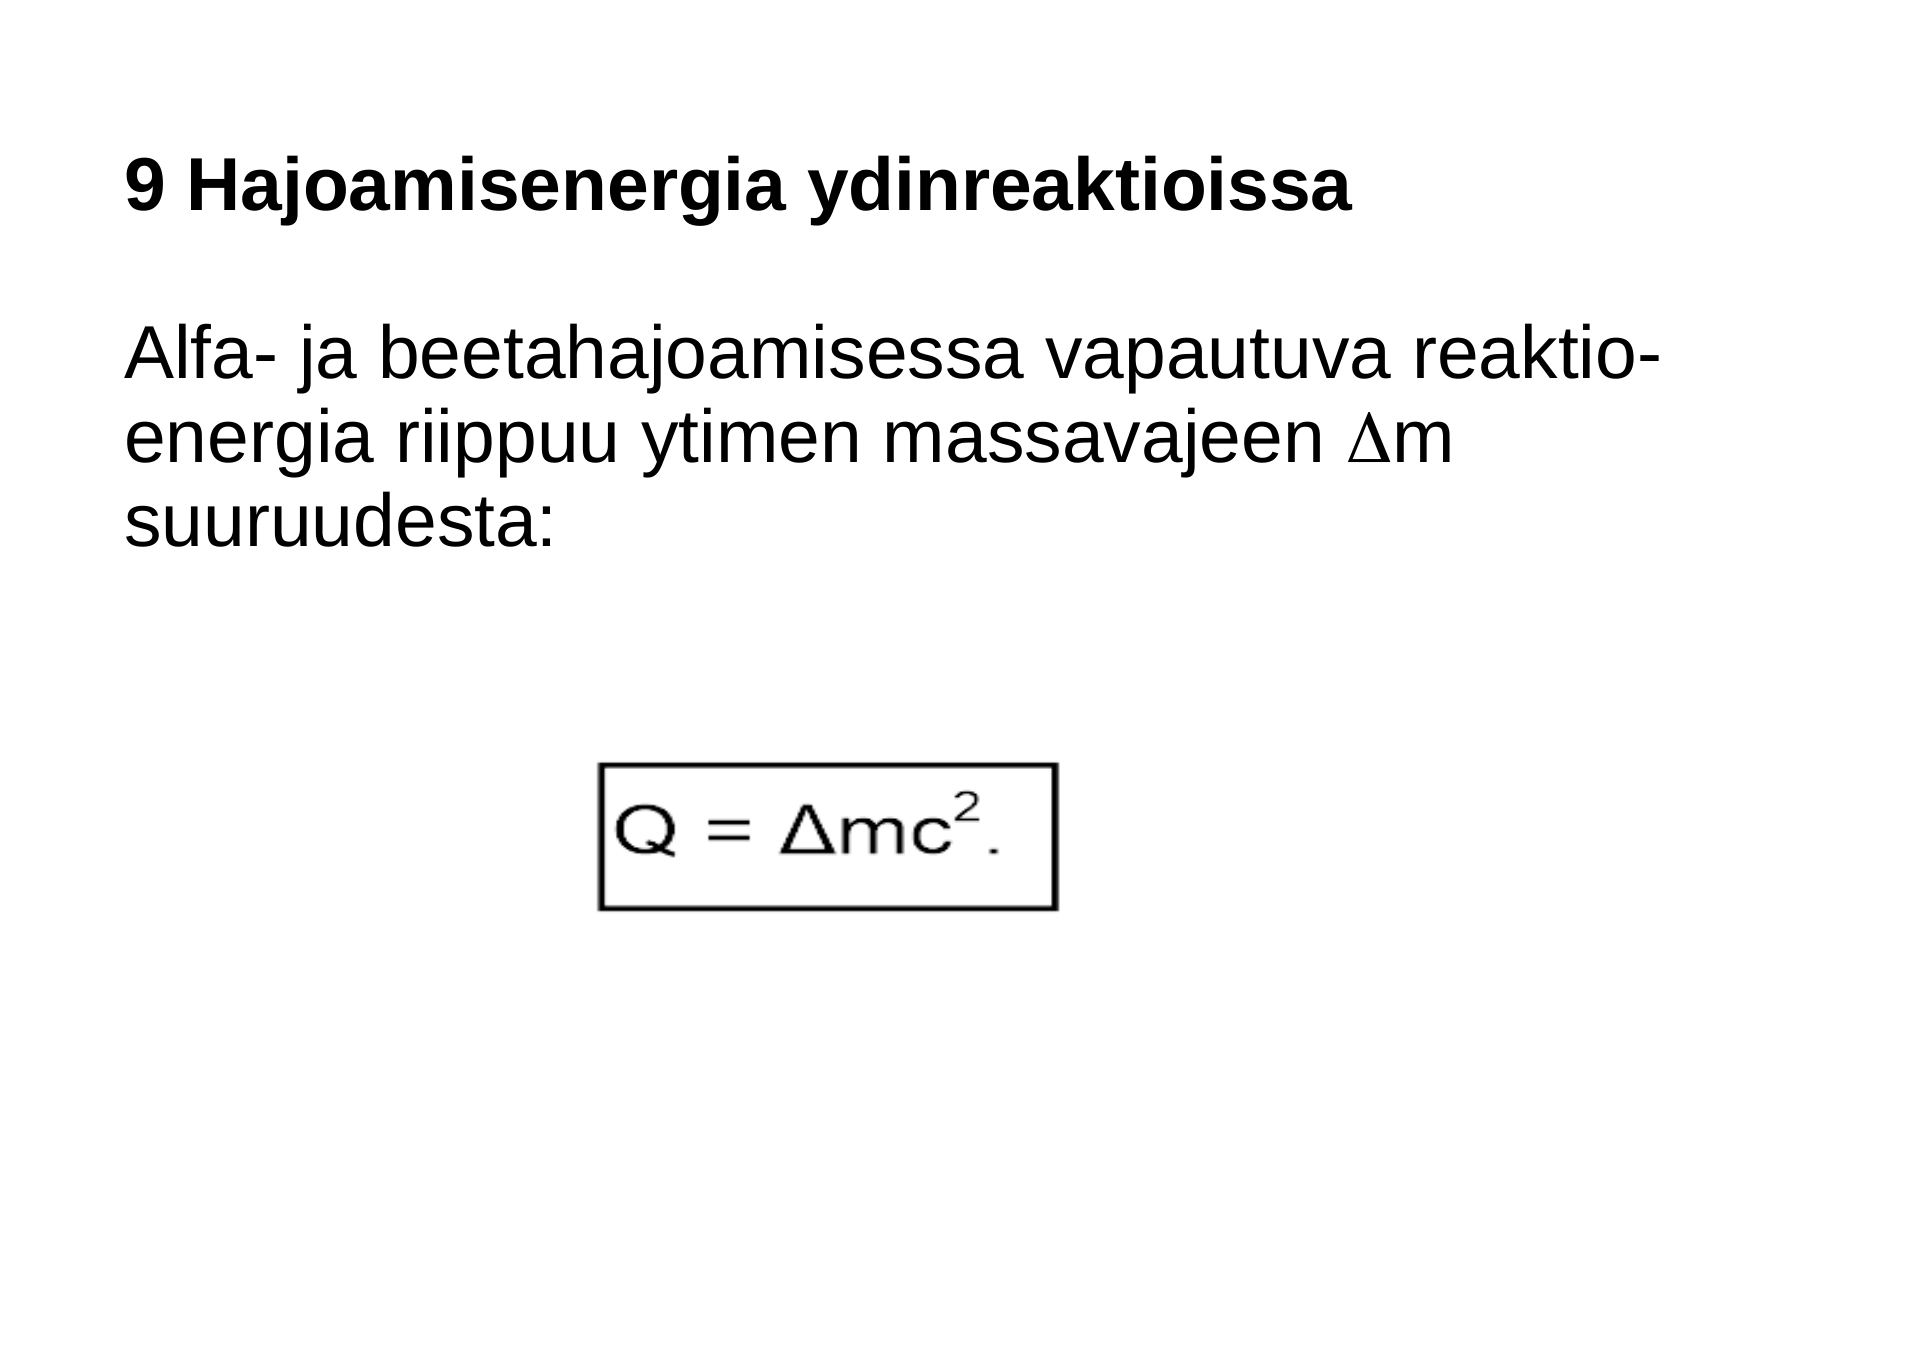

9 Hajoamisenergia ydinreaktioissa
Alfa- ja beetahajoamisessa vapautuva reaktio-energia riippuu ytimen massavajeen Dm suuruudesta: